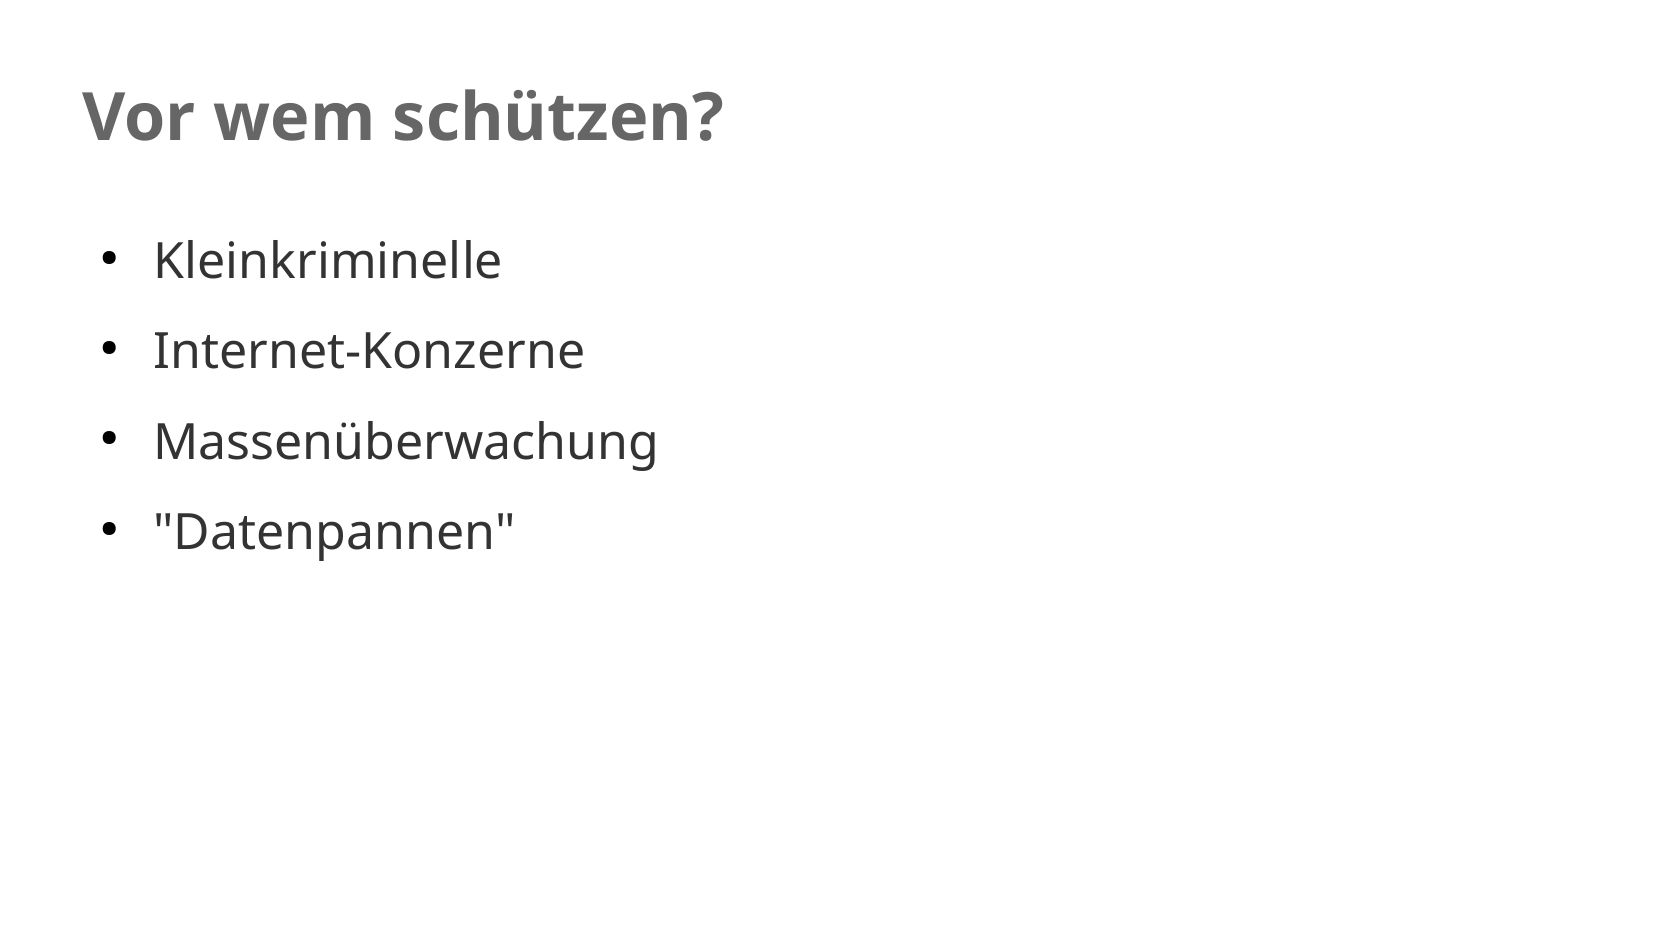

# Vor wem schützen?
Kleinkriminelle
Internet-Konzerne
Massenüberwachung
"Datenpannen"